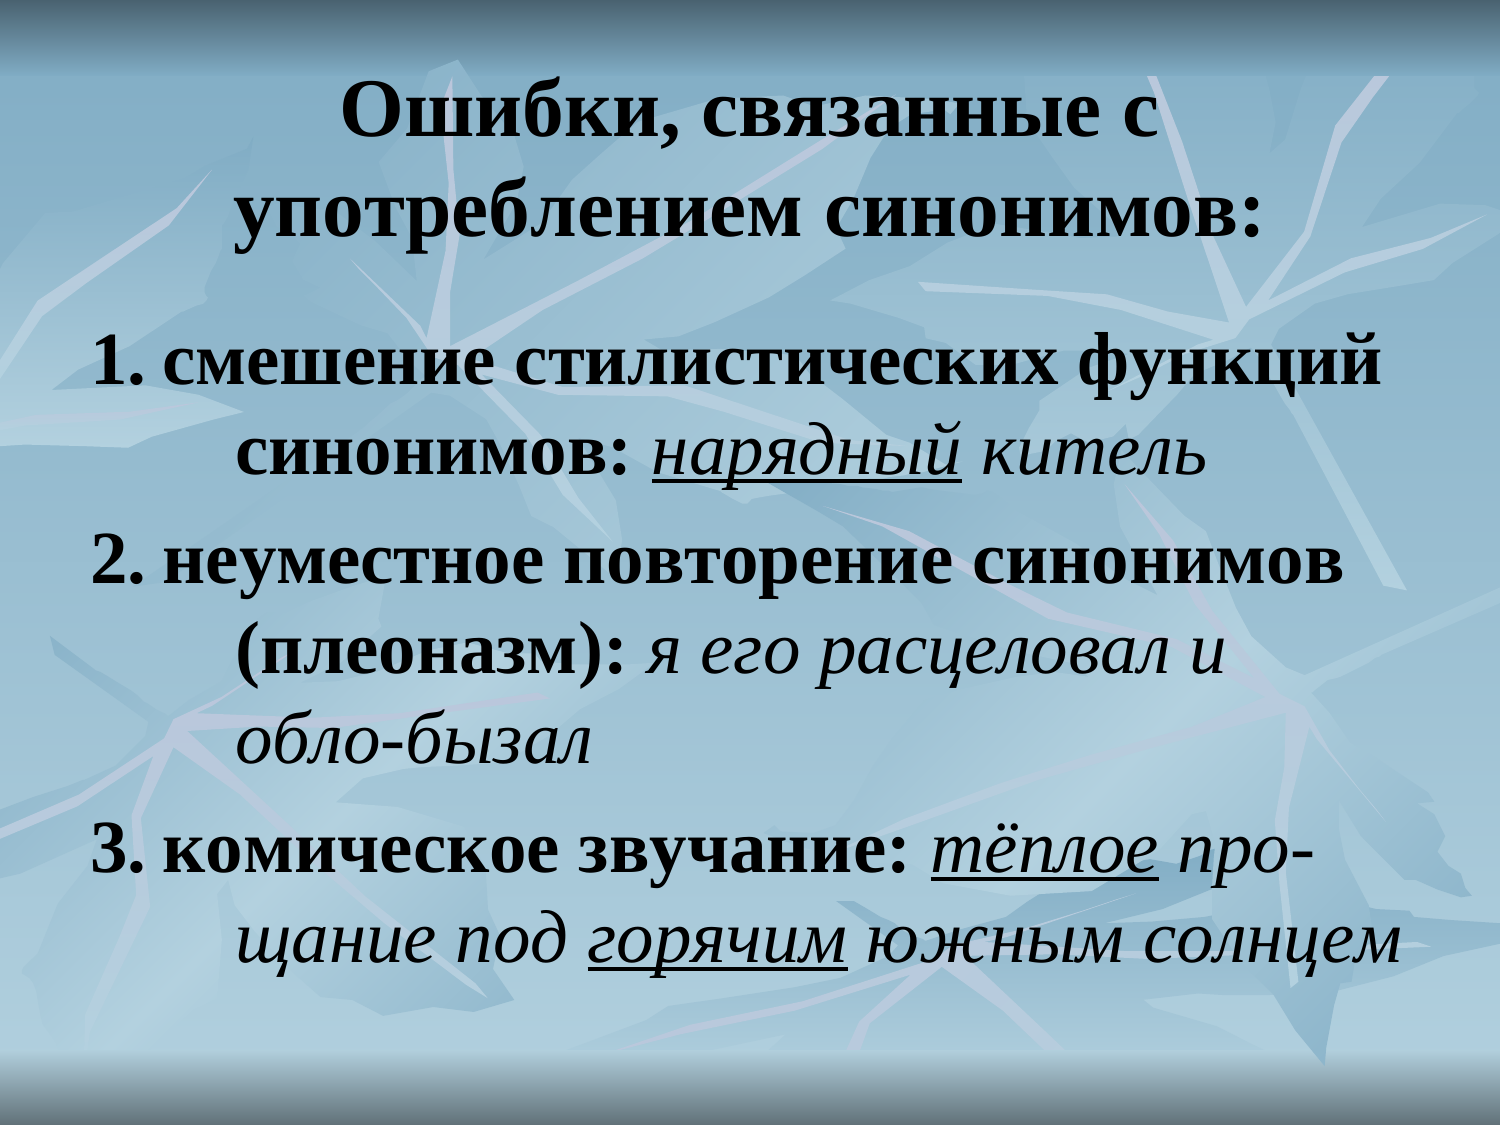

# Ошибки, связанные с употреблением синонимов:
смешение стилистических функций синонимов: нарядный китель
неуместное повторение синонимов (плеоназм): я его расцеловал и обло-бызал
комическое звучание: тёплое про-щание под горячим южным солнцем